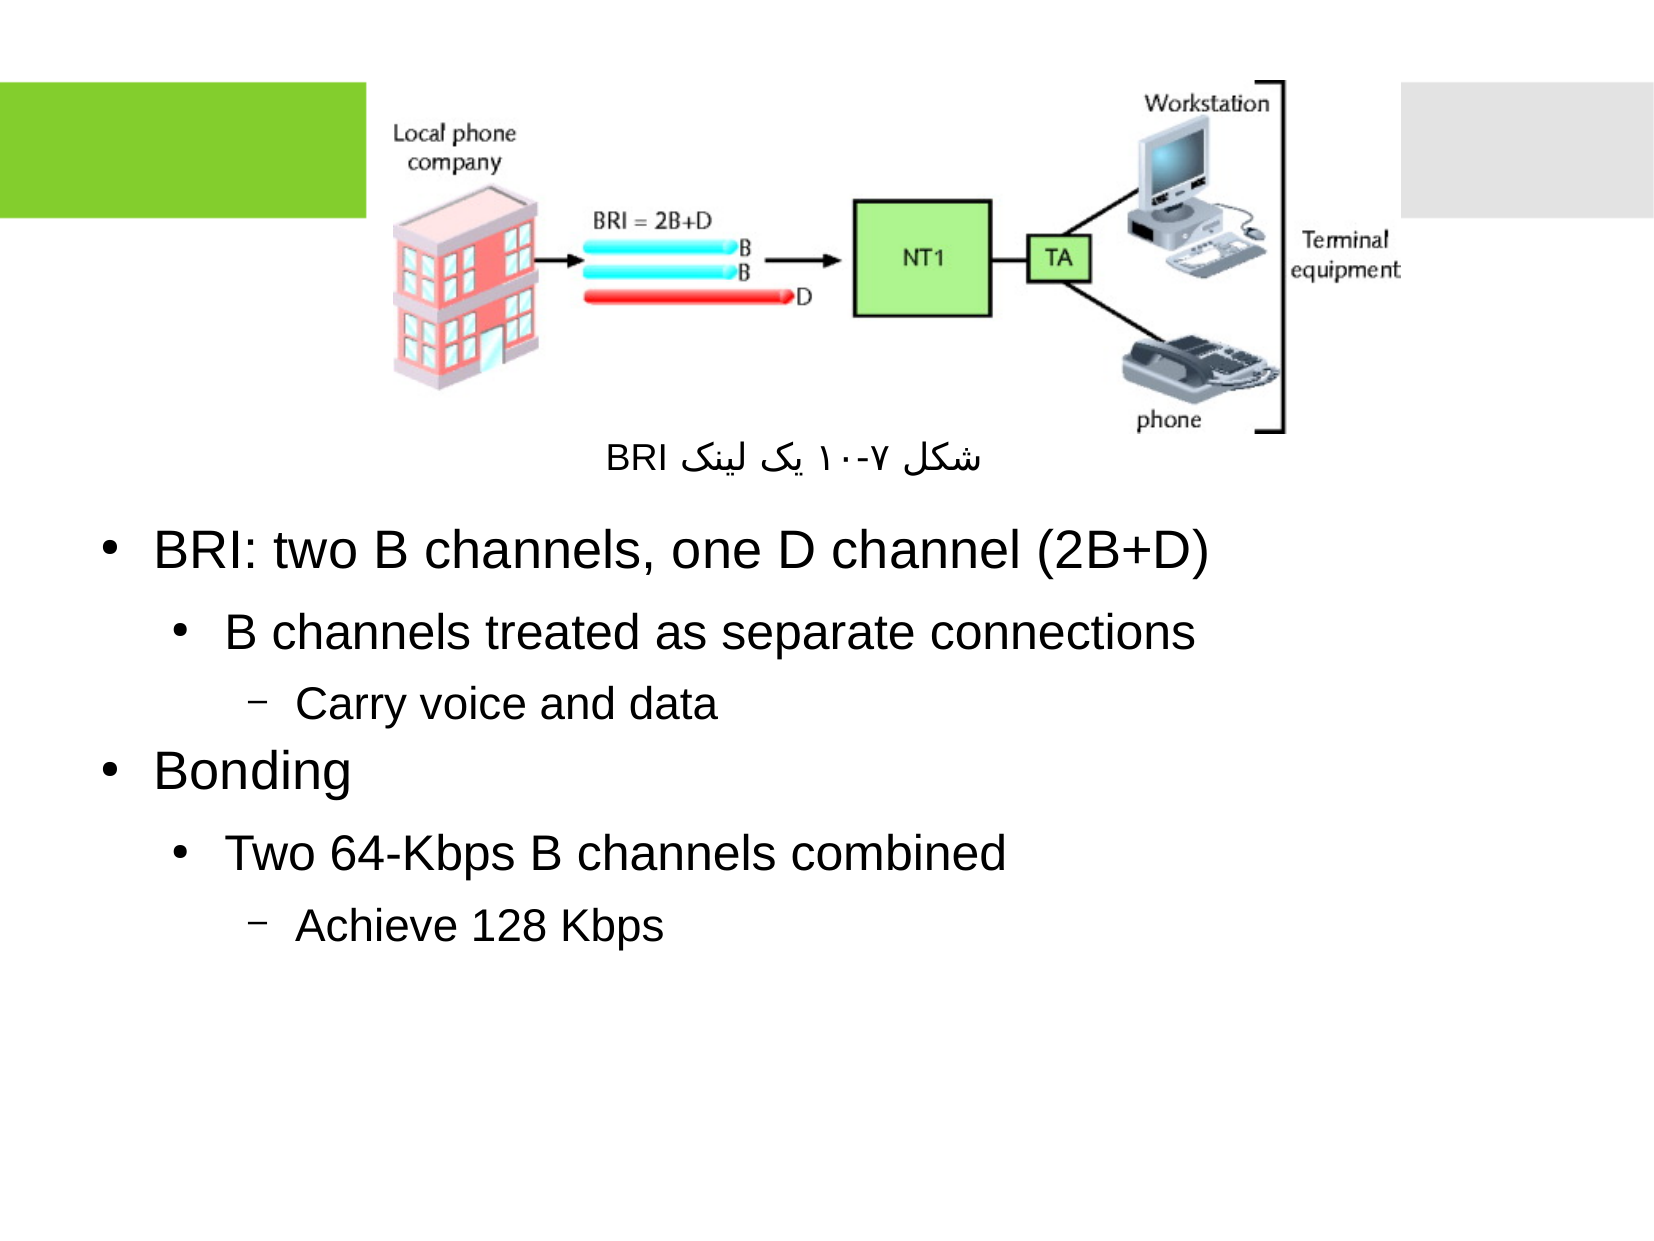

شکل ۷-۱۰ یک لینک BRI
# BRI: two B channels, one D channel (2B+D)
B channels treated as separate connections
Carry voice and data
Bonding
Two 64-Kbps B channels combined
Achieve 128 Kbps